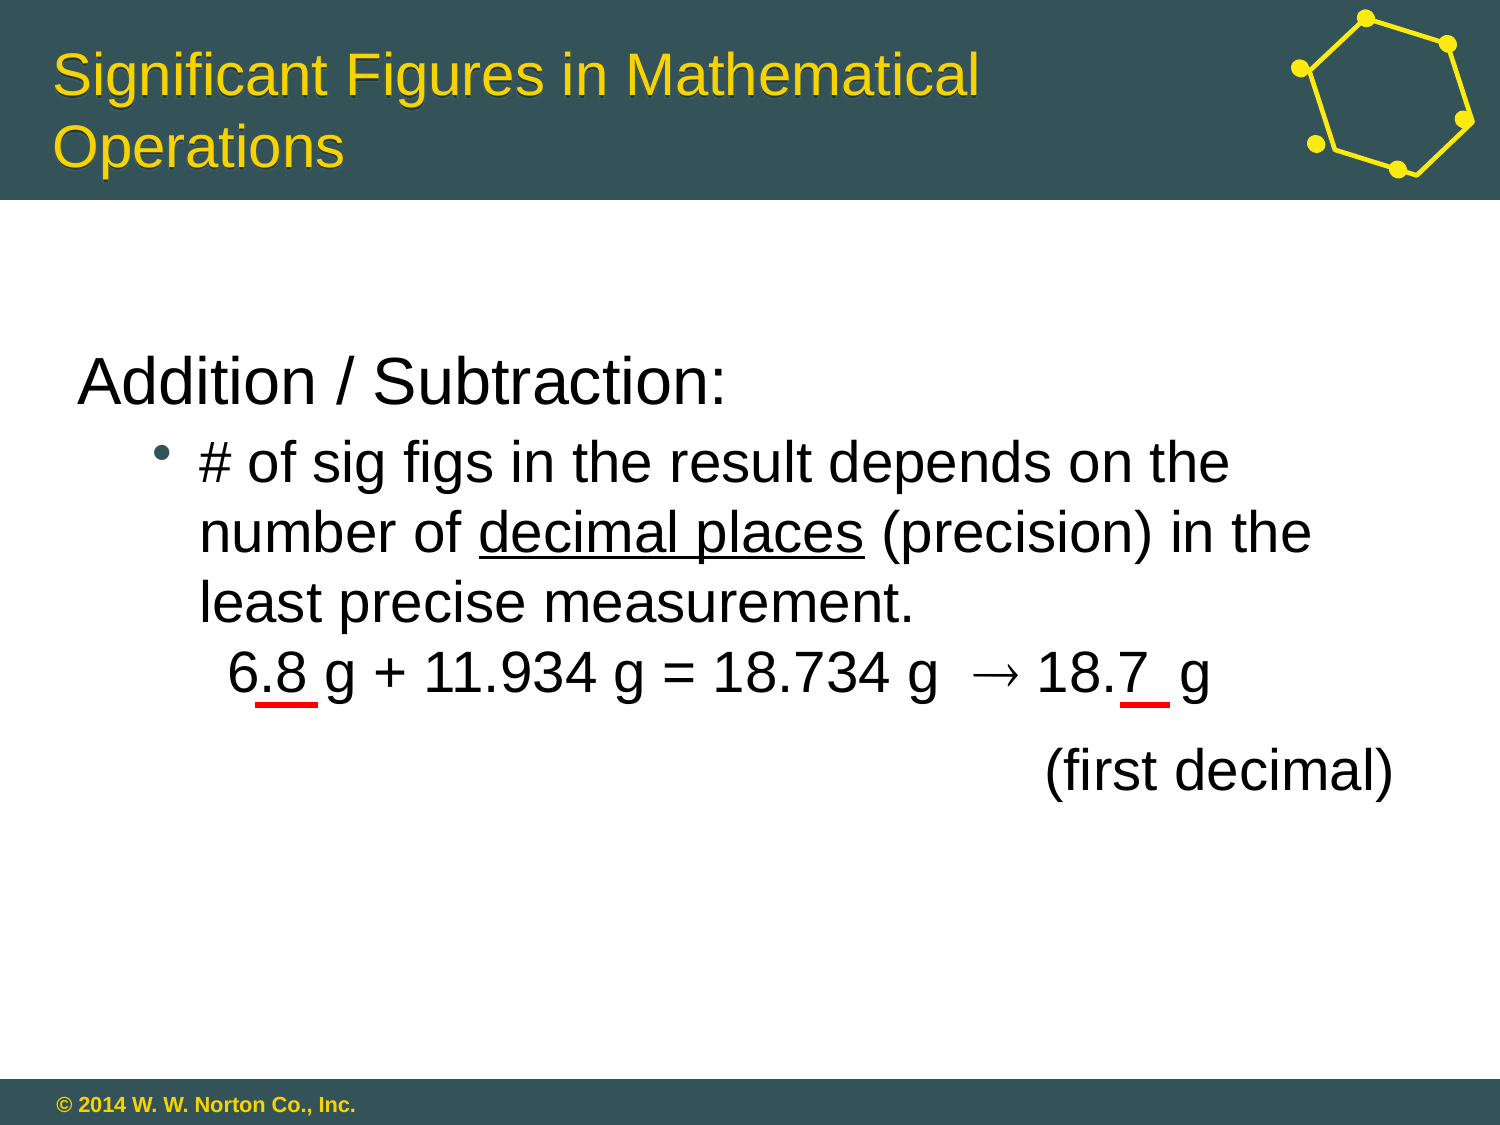

Significant Figures in Mathematical Operations
# Addition / Subtraction:
# of sig figs in the result depends on the number of decimal places (precision) in the least precise measurement.
 		6.8 g + 11.934 g = 18.734 g  18.7 g
(first decimal)